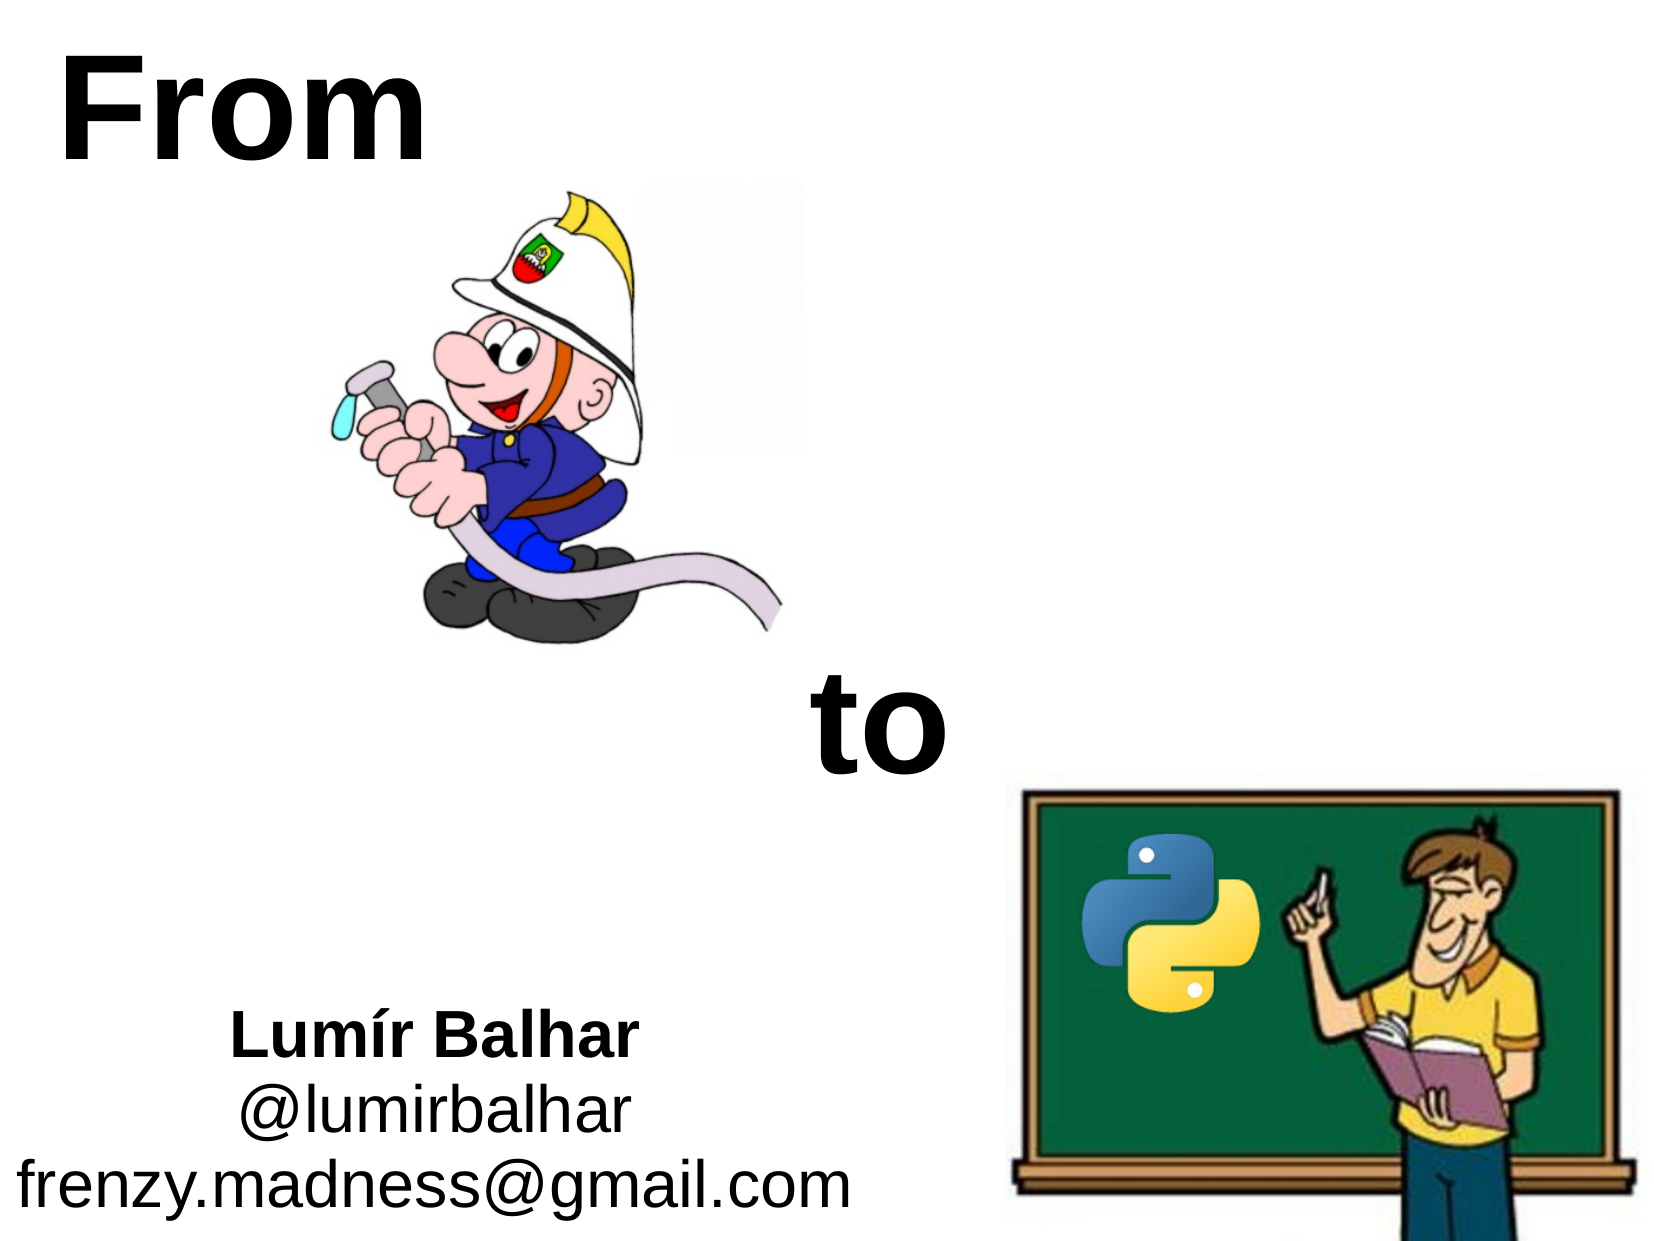

# From
to
Lumír Balhar
@lumirbalhar
frenzy.madness@gmail.com